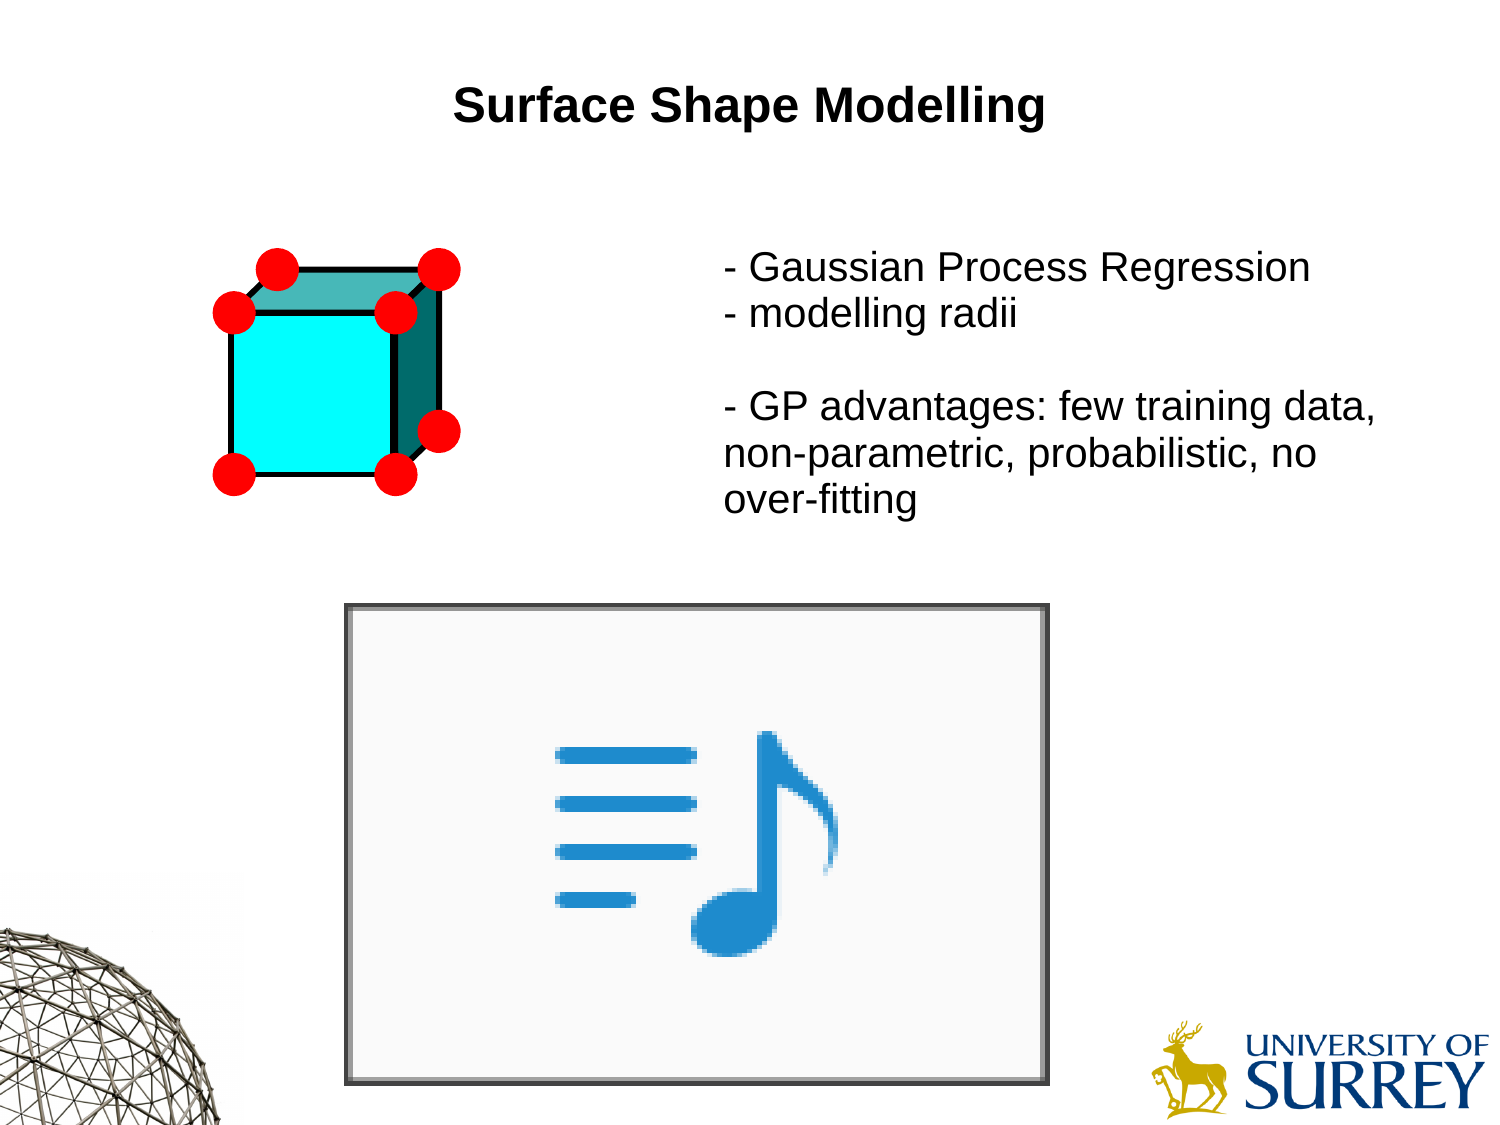

# Surface Shape Modelling
- Gaussian Process Regression
- modelling radii
- GP advantages: few training data, non-parametric, probabilistic, no over-fitting